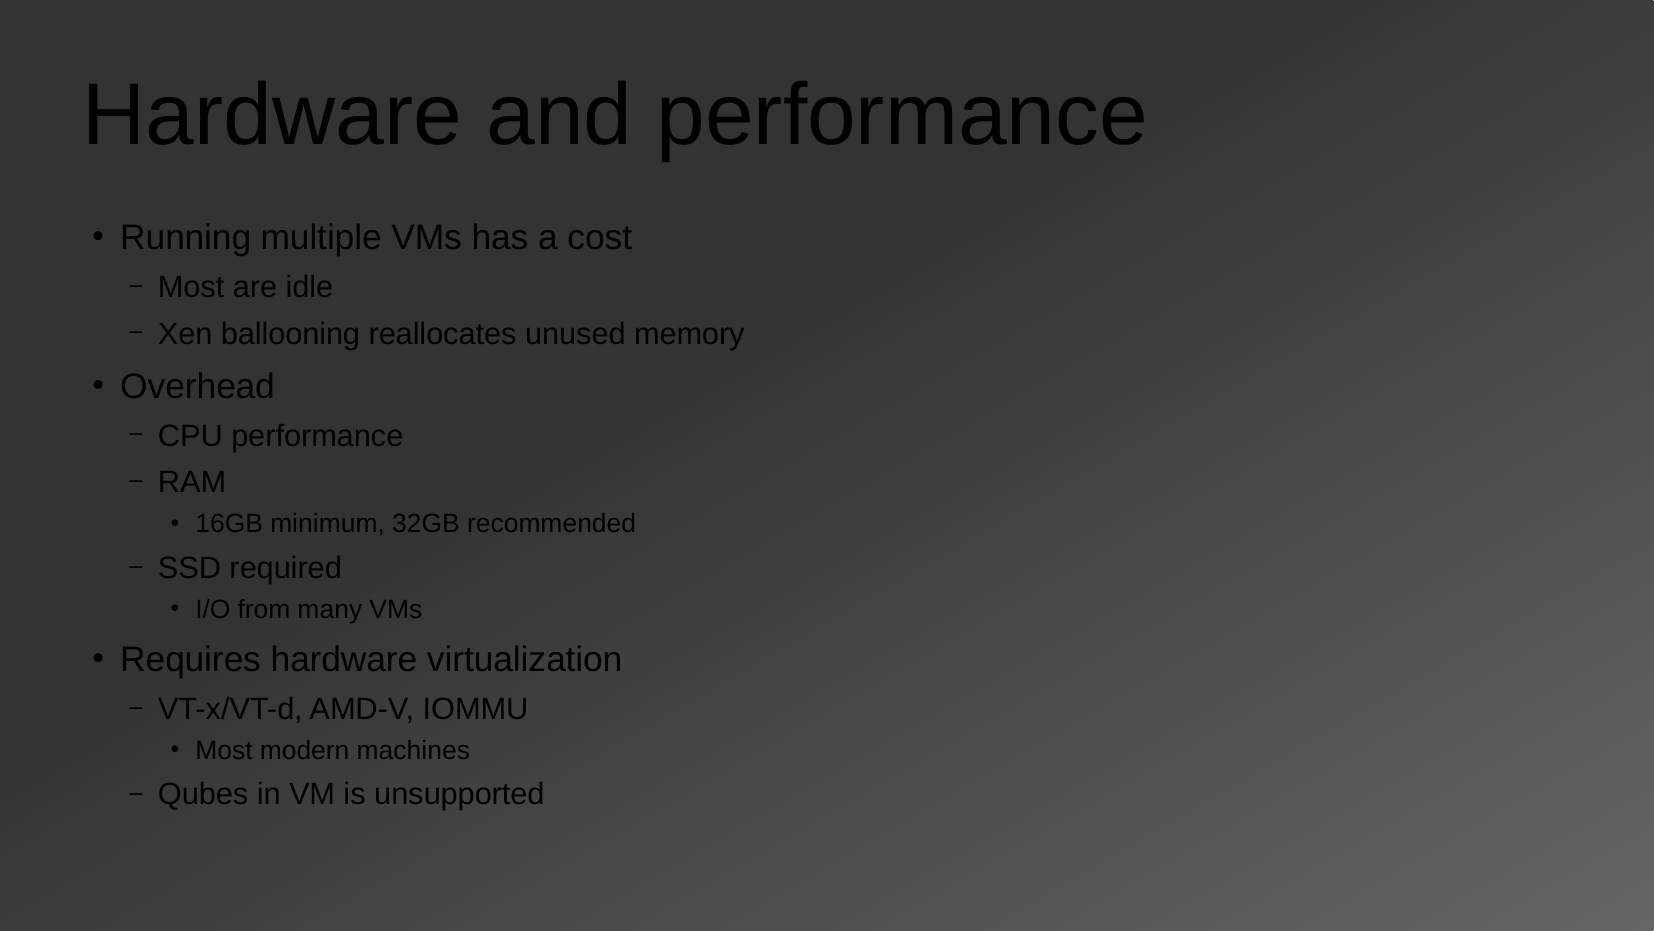

# Hardware and performance
Running multiple VMs has a cost
Most are idle
Xen ballooning reallocates unused memory
Overhead
CPU performance
RAM
16GB minimum, 32GB recommended
SSD required
I/O from many VMs
Requires hardware virtualization
VT-x/VT-d, AMD-V, IOMMU
Most modern machines
Qubes in VM is unsupported